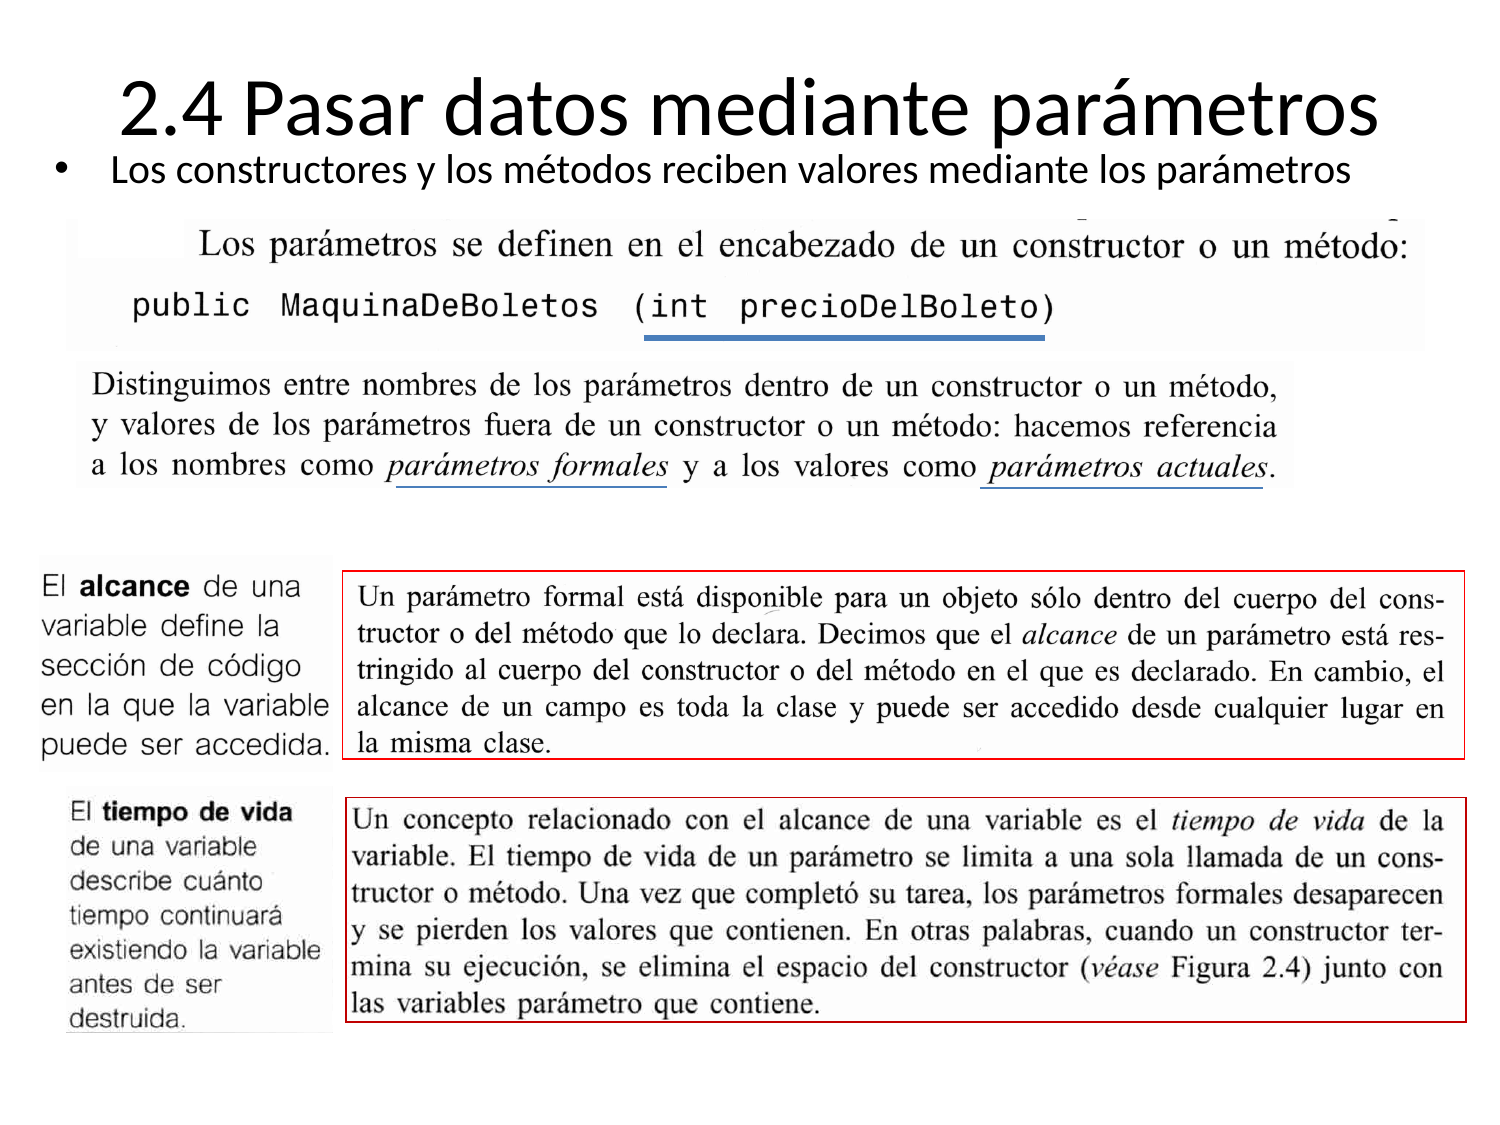

# 2.4 Pasar datos mediante parámetros
Los constructores y los métodos reciben valores mediante los parámetros